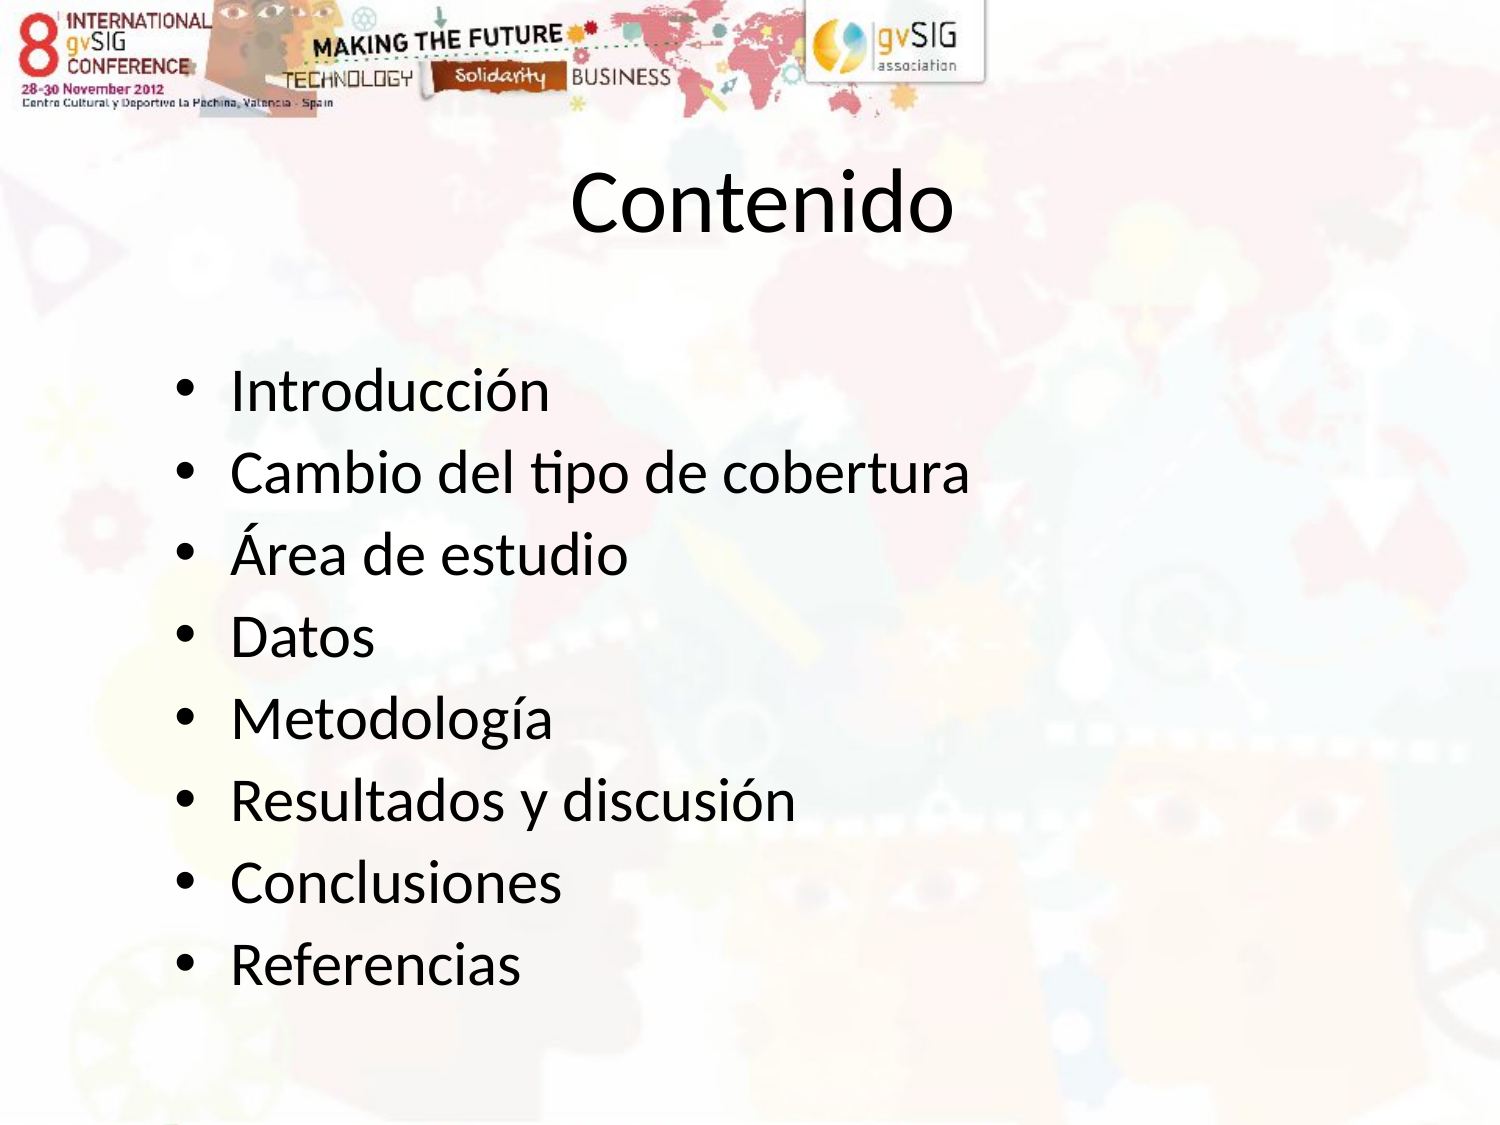

# Contenido
Introducción
Cambio del tipo de cobertura
Área de estudio
Datos
Metodología
Resultados y discusión
Conclusiones
Referencias